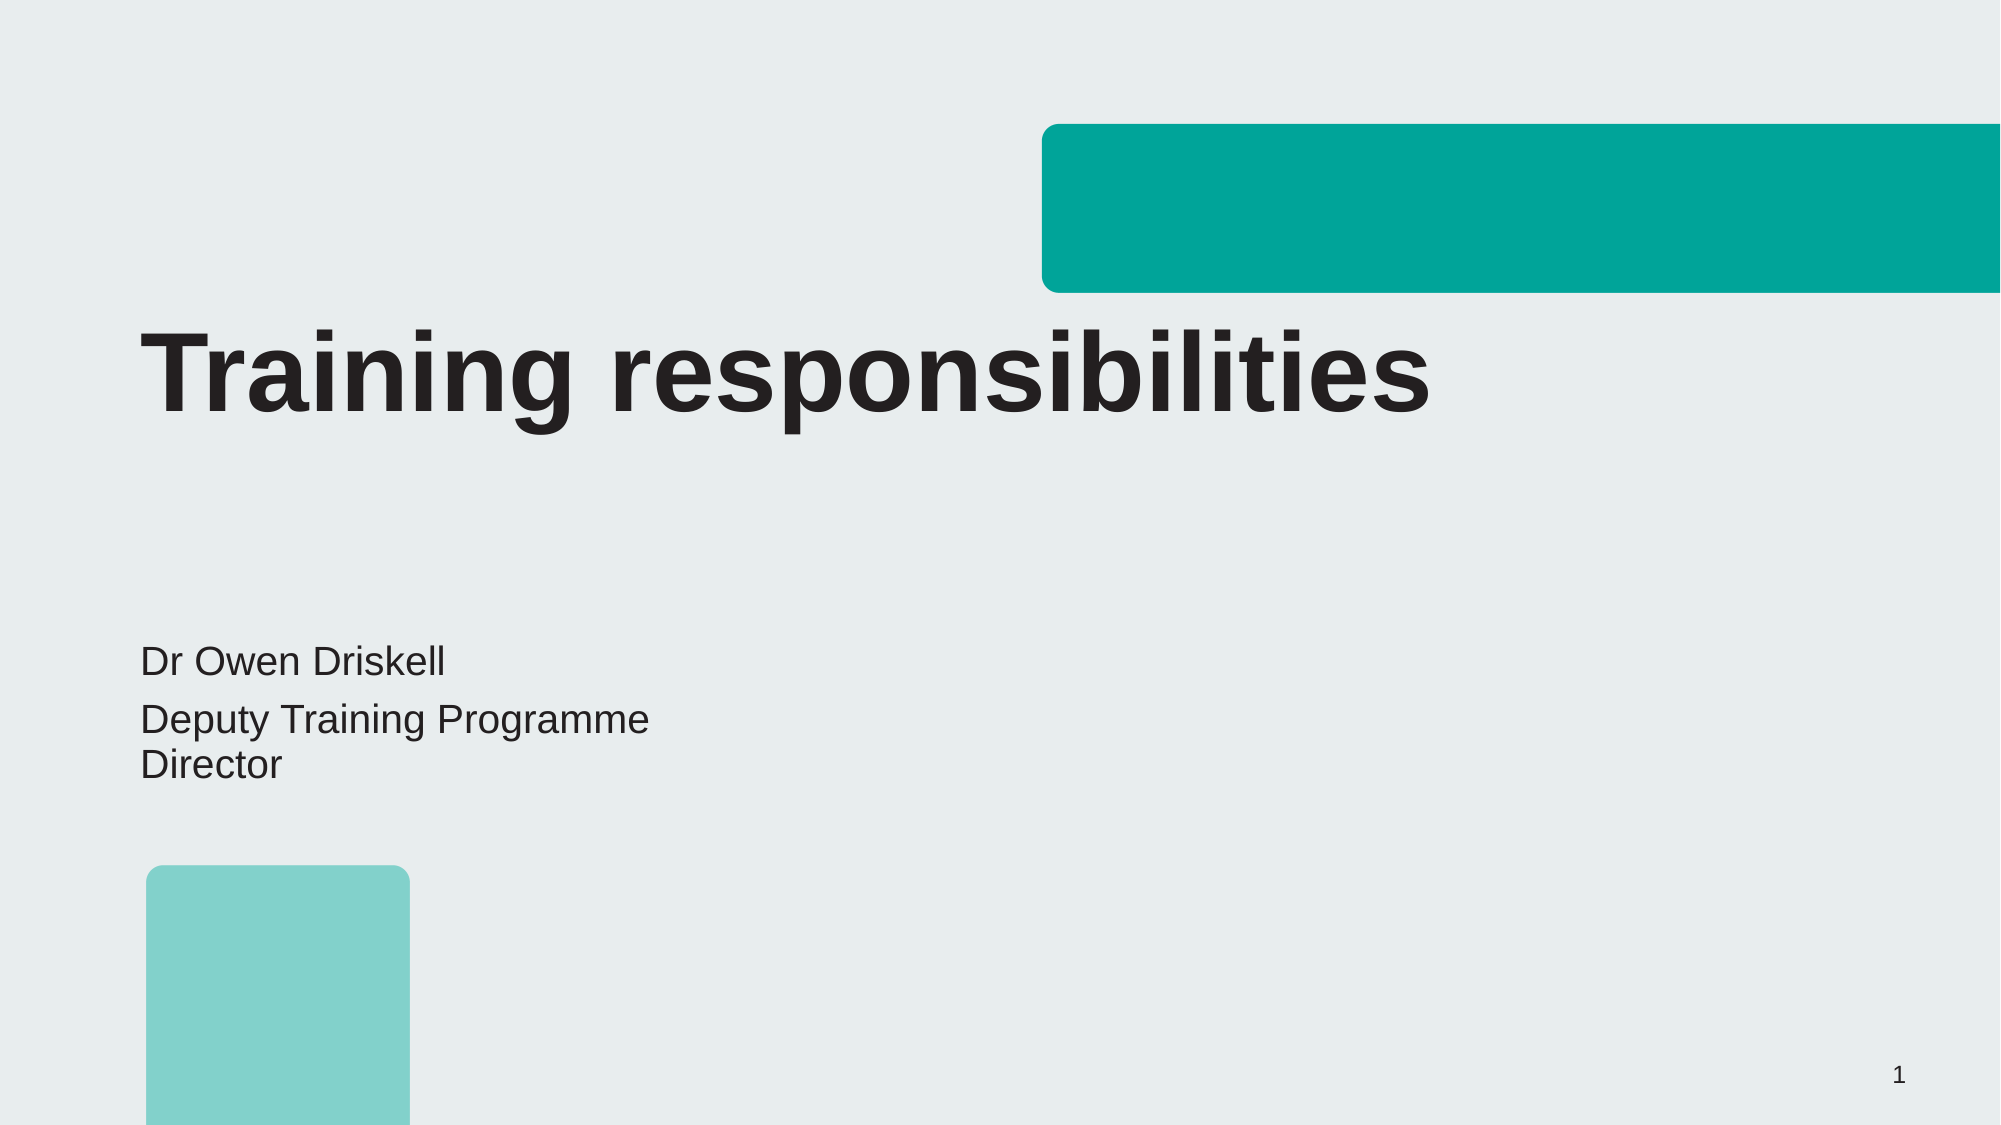

Training responsibilities
# Dr Owen Driskell
Deputy Training Programme Director